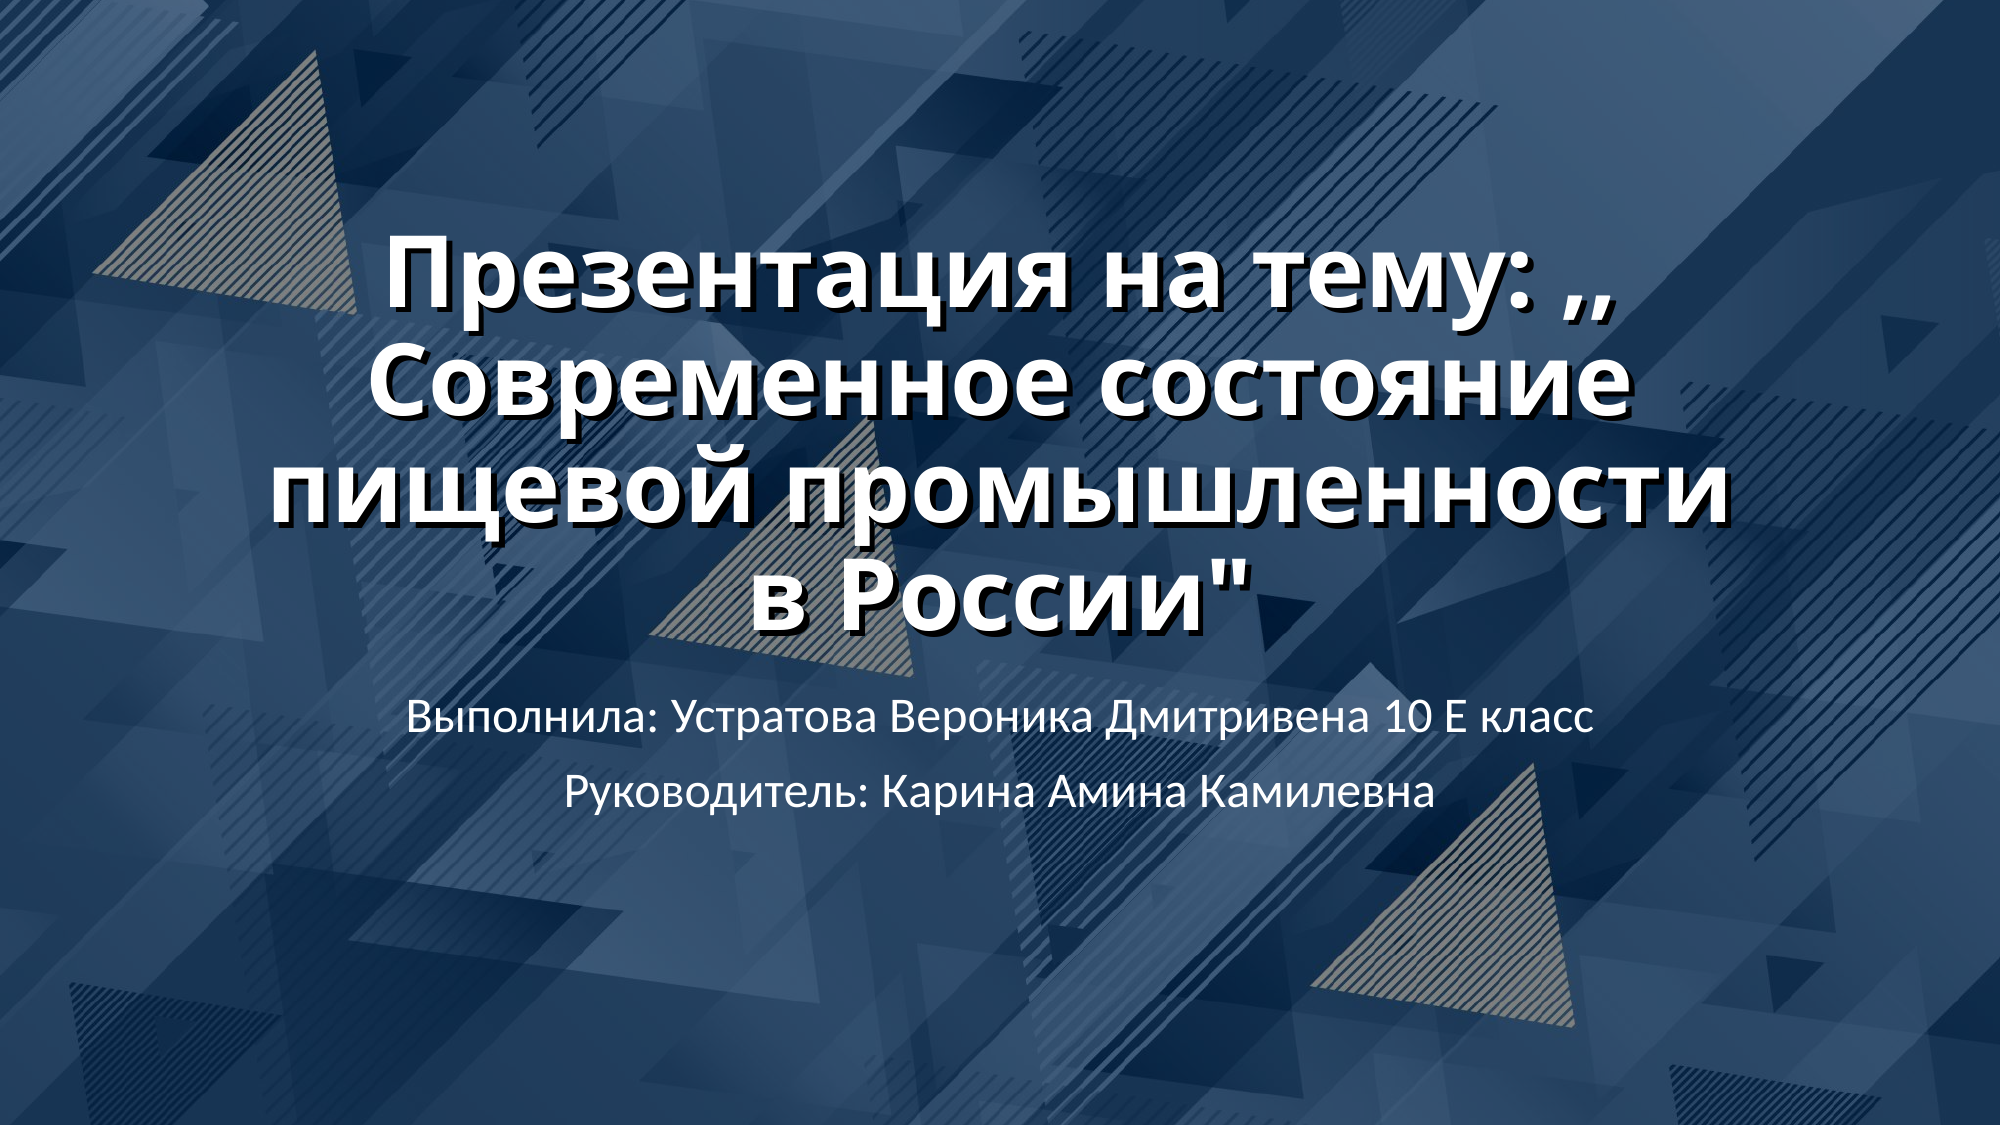

# Презентация на тему: ,, Современное состояние пищевой промышленности в России"
Выполнила: Устратова Вероника Дмитривена 10 Е класс
Руководитель: Карина Амина Камилевна